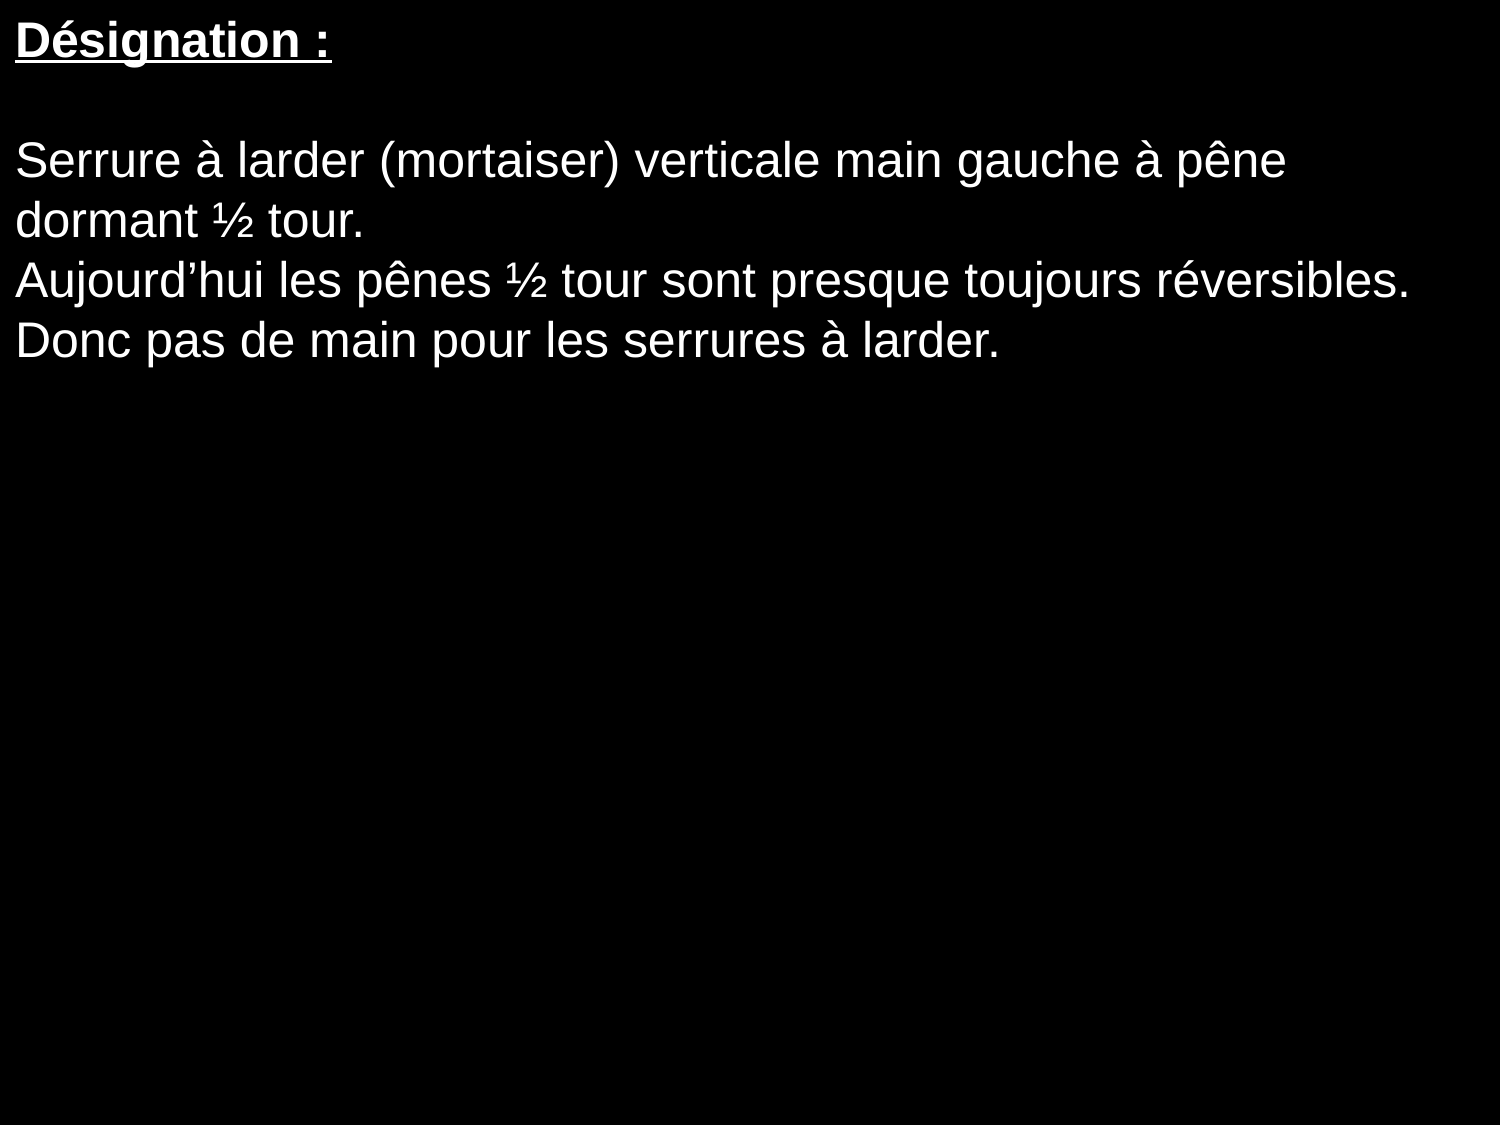

Désignation :
Serrure à larder (mortaiser) verticale main gauche à pêne dormant ½ tour.
Aujourd’hui les pênes ½ tour sont presque toujours réversibles. Donc pas de main pour les serrures à larder.